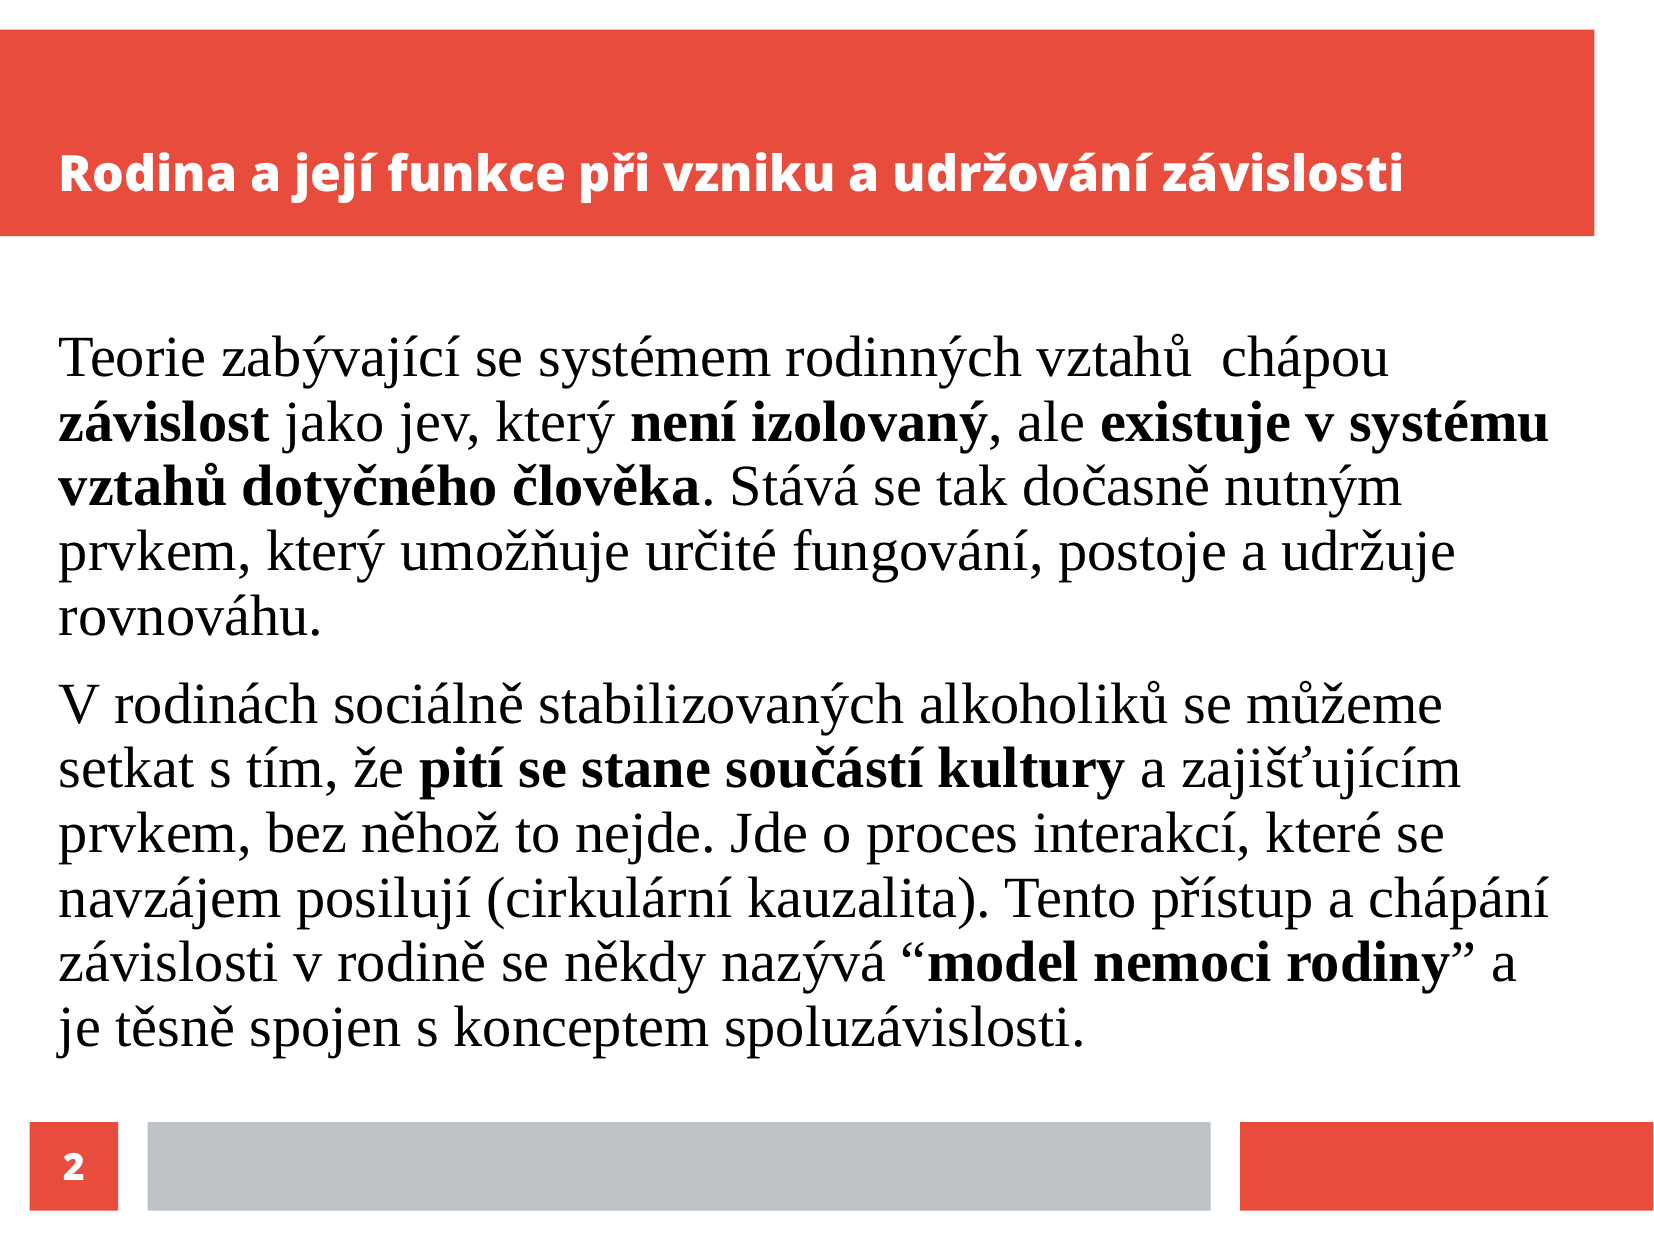

# Rodina a její funkce při vzniku a udržování závislosti
Teorie zabývající se systémem rodinných vztahů chápou závislost jako jev, který není izolovaný, ale existuje v systému vztahů dotyčného člověka. Stává se tak dočasně nutným prvkem, který umožňuje určité fungování, postoje a udržuje rovnováhu.
V rodinách sociálně stabilizovaných alkoholiků se můžeme setkat s tím, že pití se stane součástí kultury a zajišťujícím prvkem, bez něhož to nejde. Jde o proces interakcí, které se navzájem posilují (cirkulární kauzalita). Tento přístup a chápání závislosti v rodině se někdy nazývá “model nemoci rodiny” a je těsně spojen s konceptem spoluzávislosti.
2